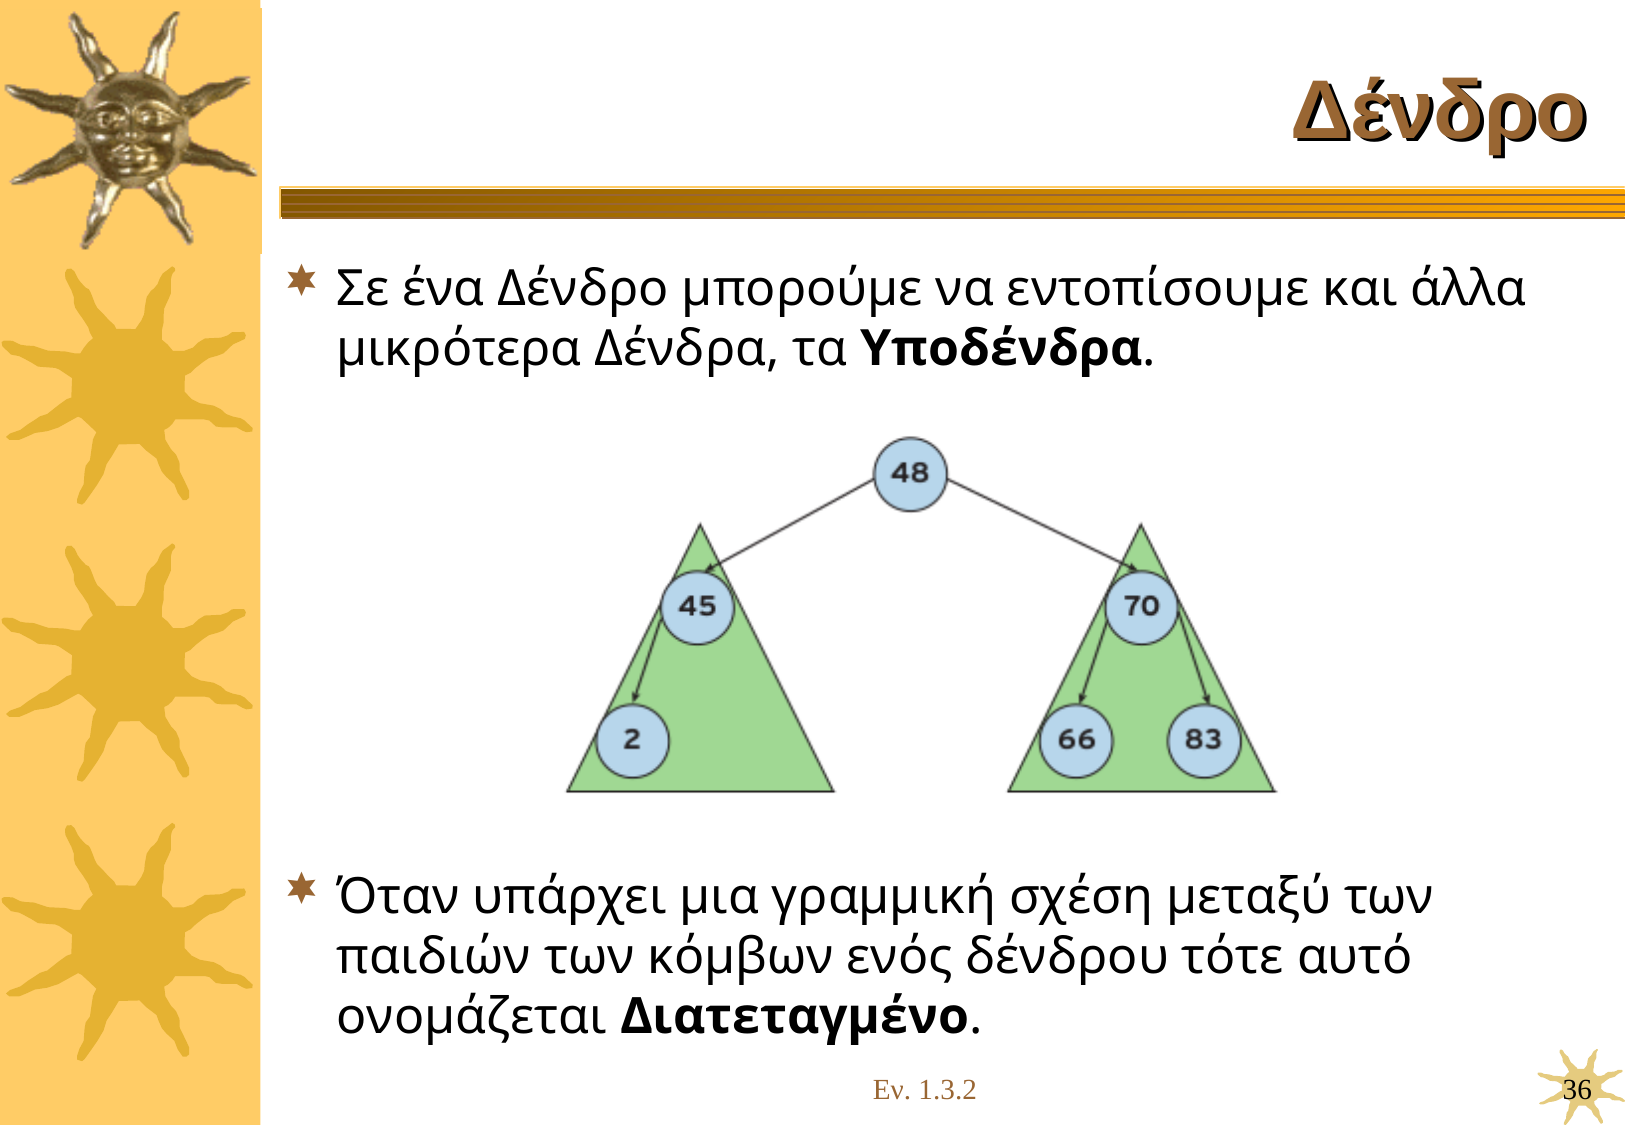

Δένδρο
Σε ένα Δένδρο μπορούμε να εντοπίσουμε και άλλα μικρότερα Δένδρα, τα Υποδένδρα.
Όταν υπάρχει μια γραμμική σχέση μεταξύ των παιδιών των κόμβων ενός δένδρου τότε αυτό ονομάζεται Διατεταγμένο.
Εν. 1.3.2
36